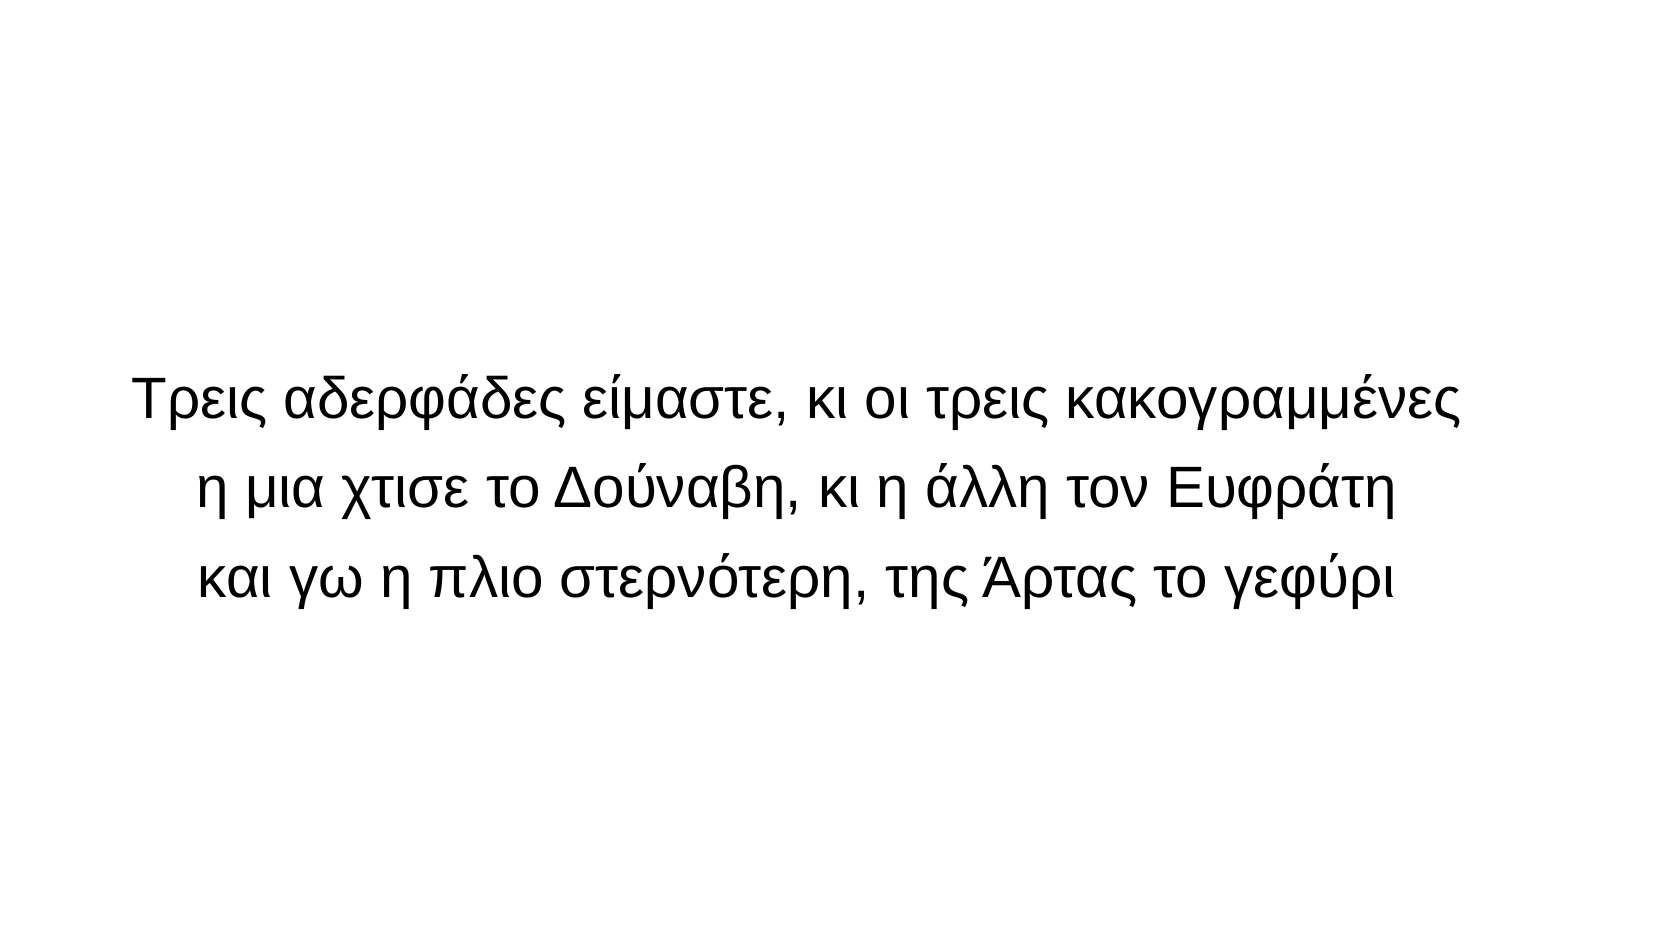

Τρεις αδερφάδες είμαστε, κι οι τρεις κακογραμμένες
η μια χτισε το Δούναβη, κι η άλλη τον Ευφράτη
και γω η πλιο στερνότερη, της Άρτας το γεφύρι